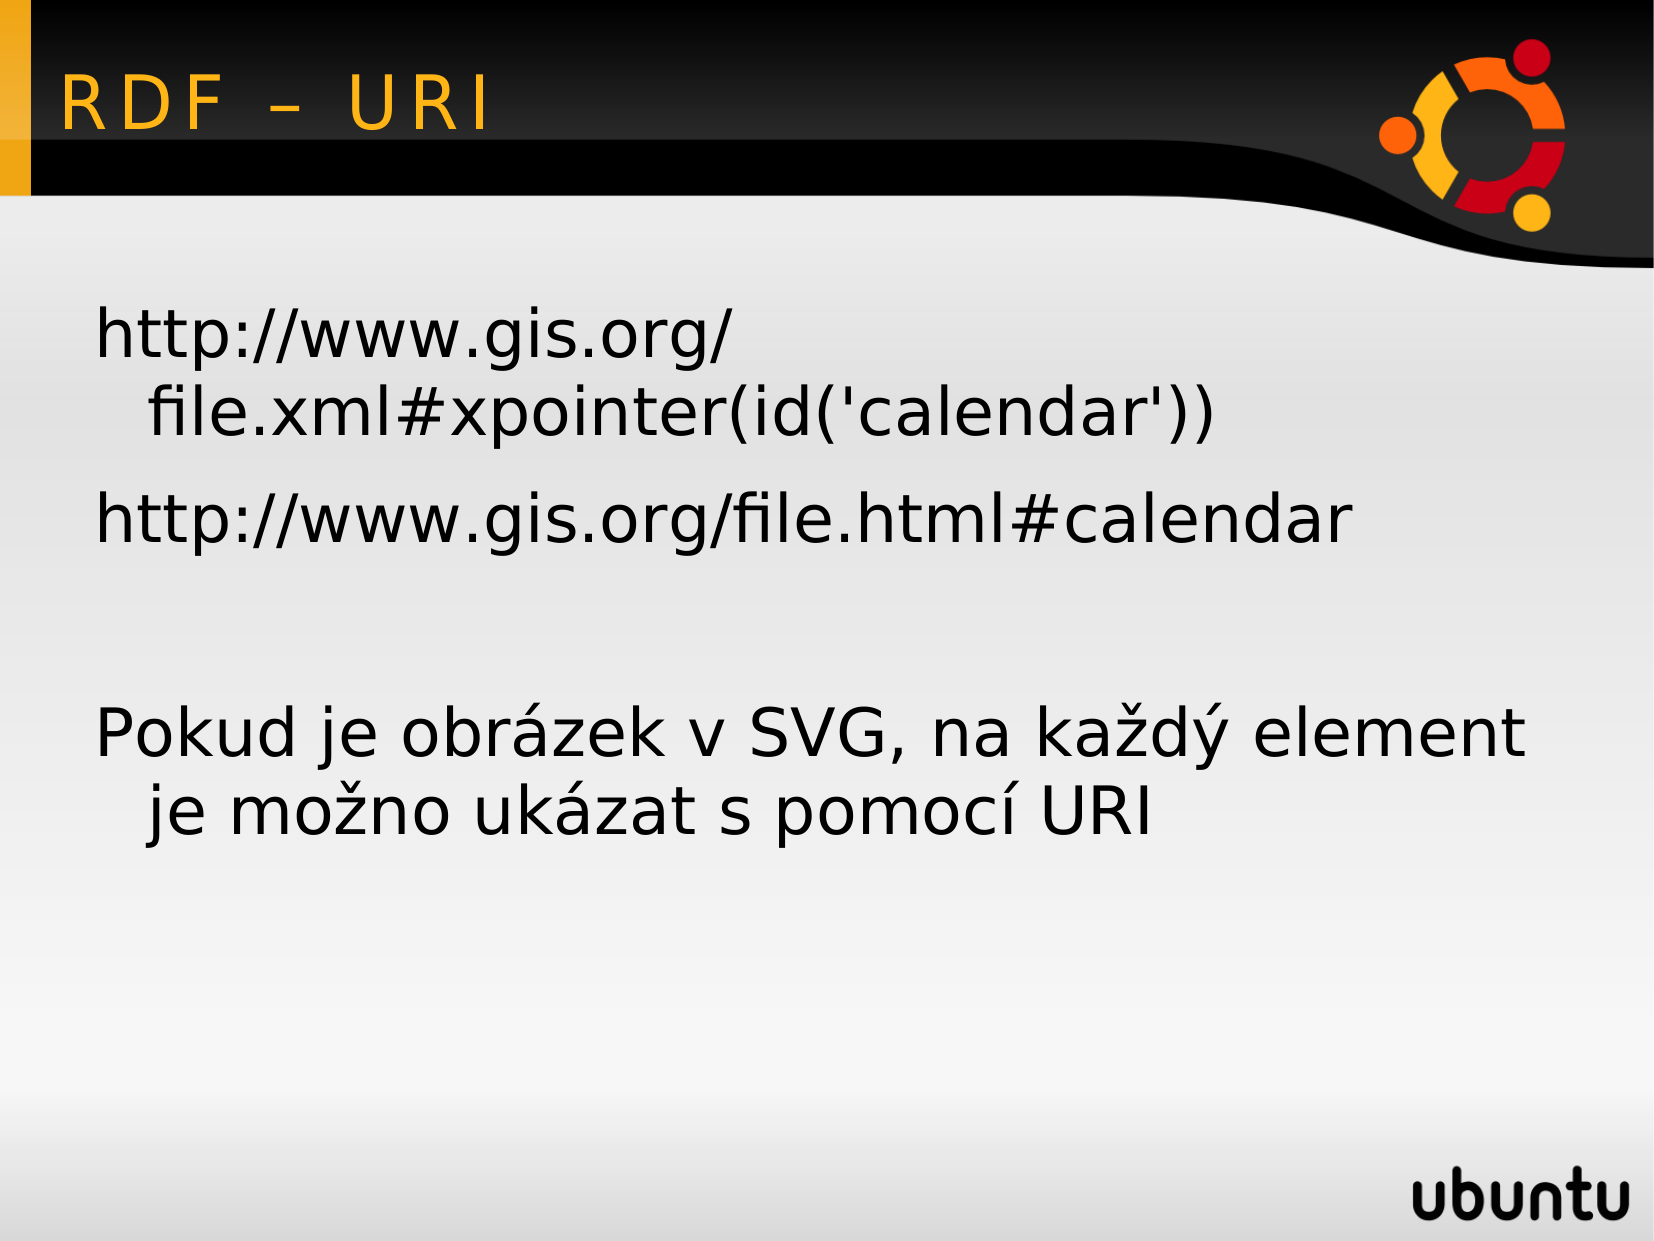

# RDF – URI
http://www.gis.org/file.xml#xpointer(id('calendar'))
http://www.gis.org/file.html#calendar
Pokud je obrázek v SVG, na každý element je možno ukázat s pomocí URI